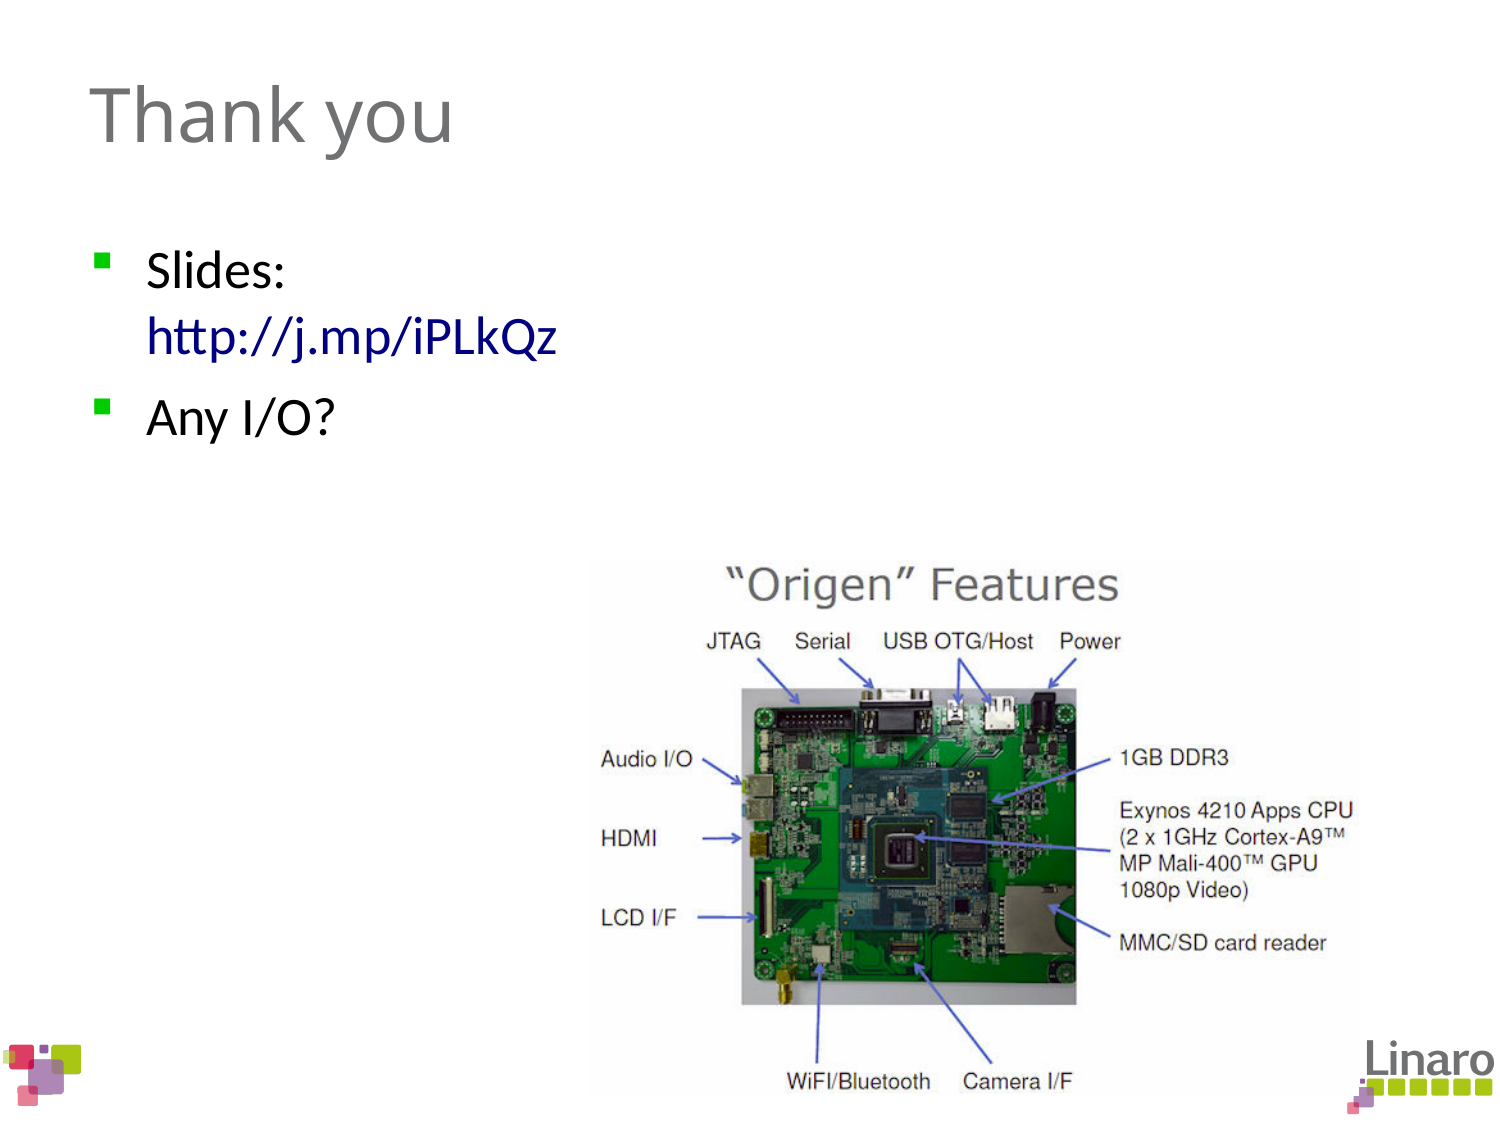

# Thank you
Slides:
http://j.mp/iPLkQz
Any I/O?